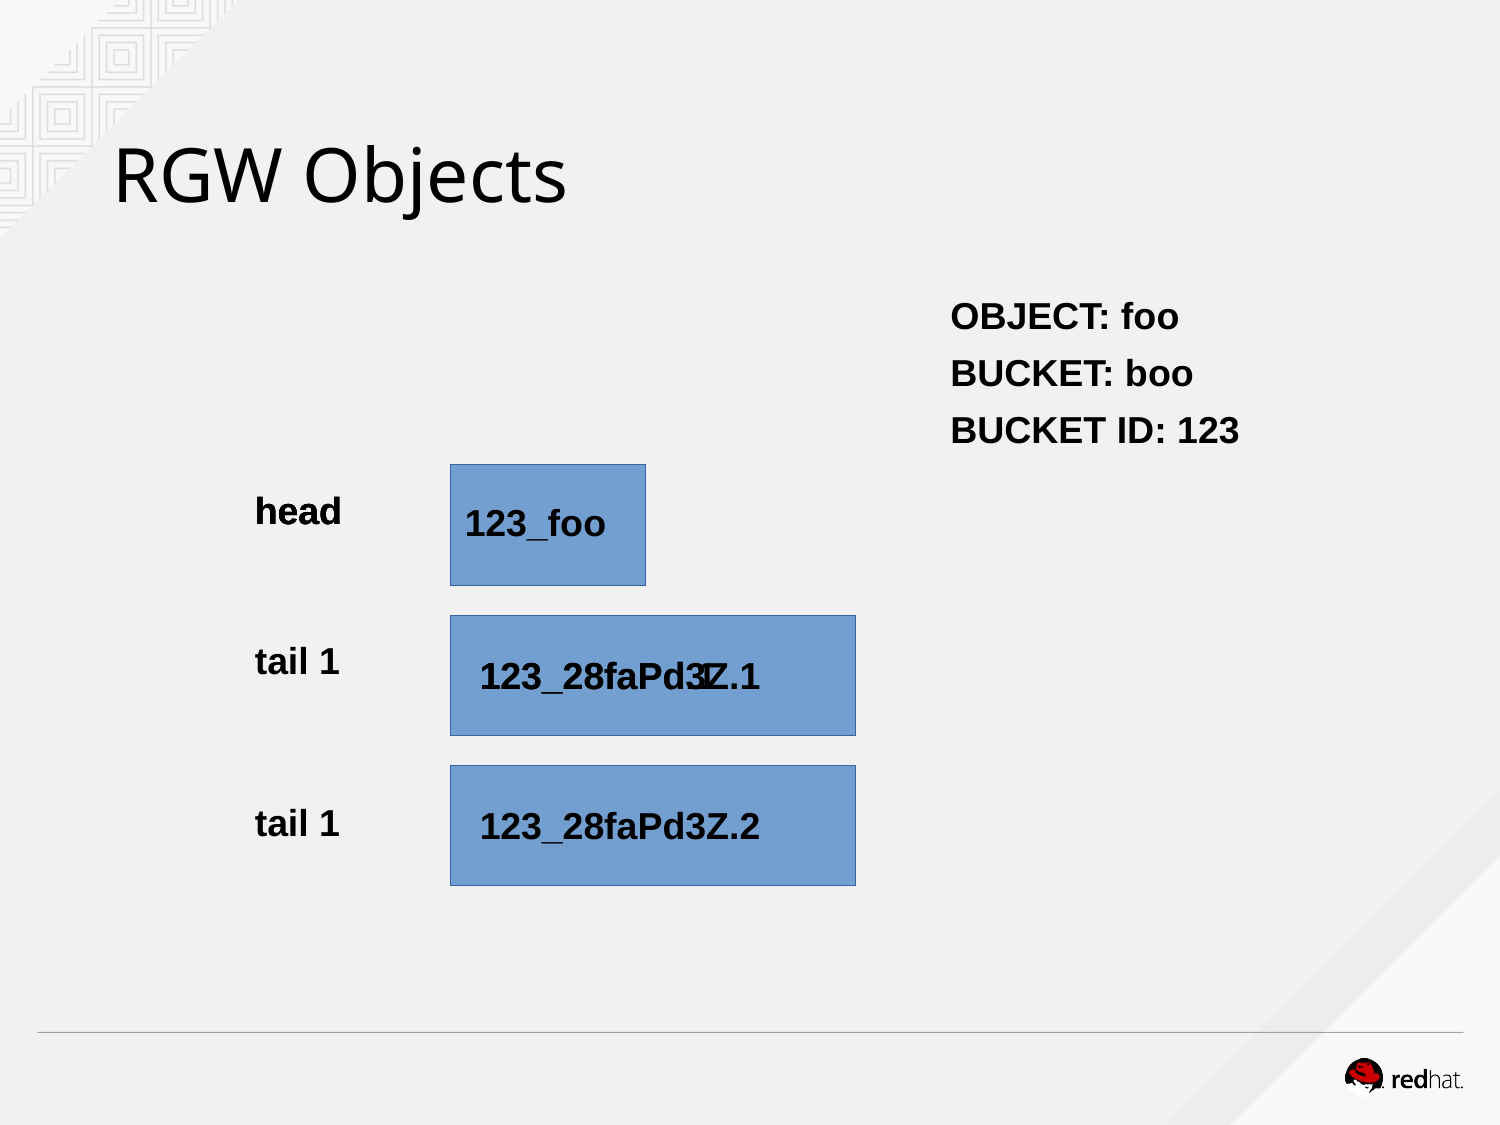

# RGW Objects
OBJECT: foo
BUCKET: boo
BUCKET ID: 123
head
head
head
123_foo
tail 1
123_28faPd3Z.1
123_28faPd.1
tail 1
123_28faPd3Z.2